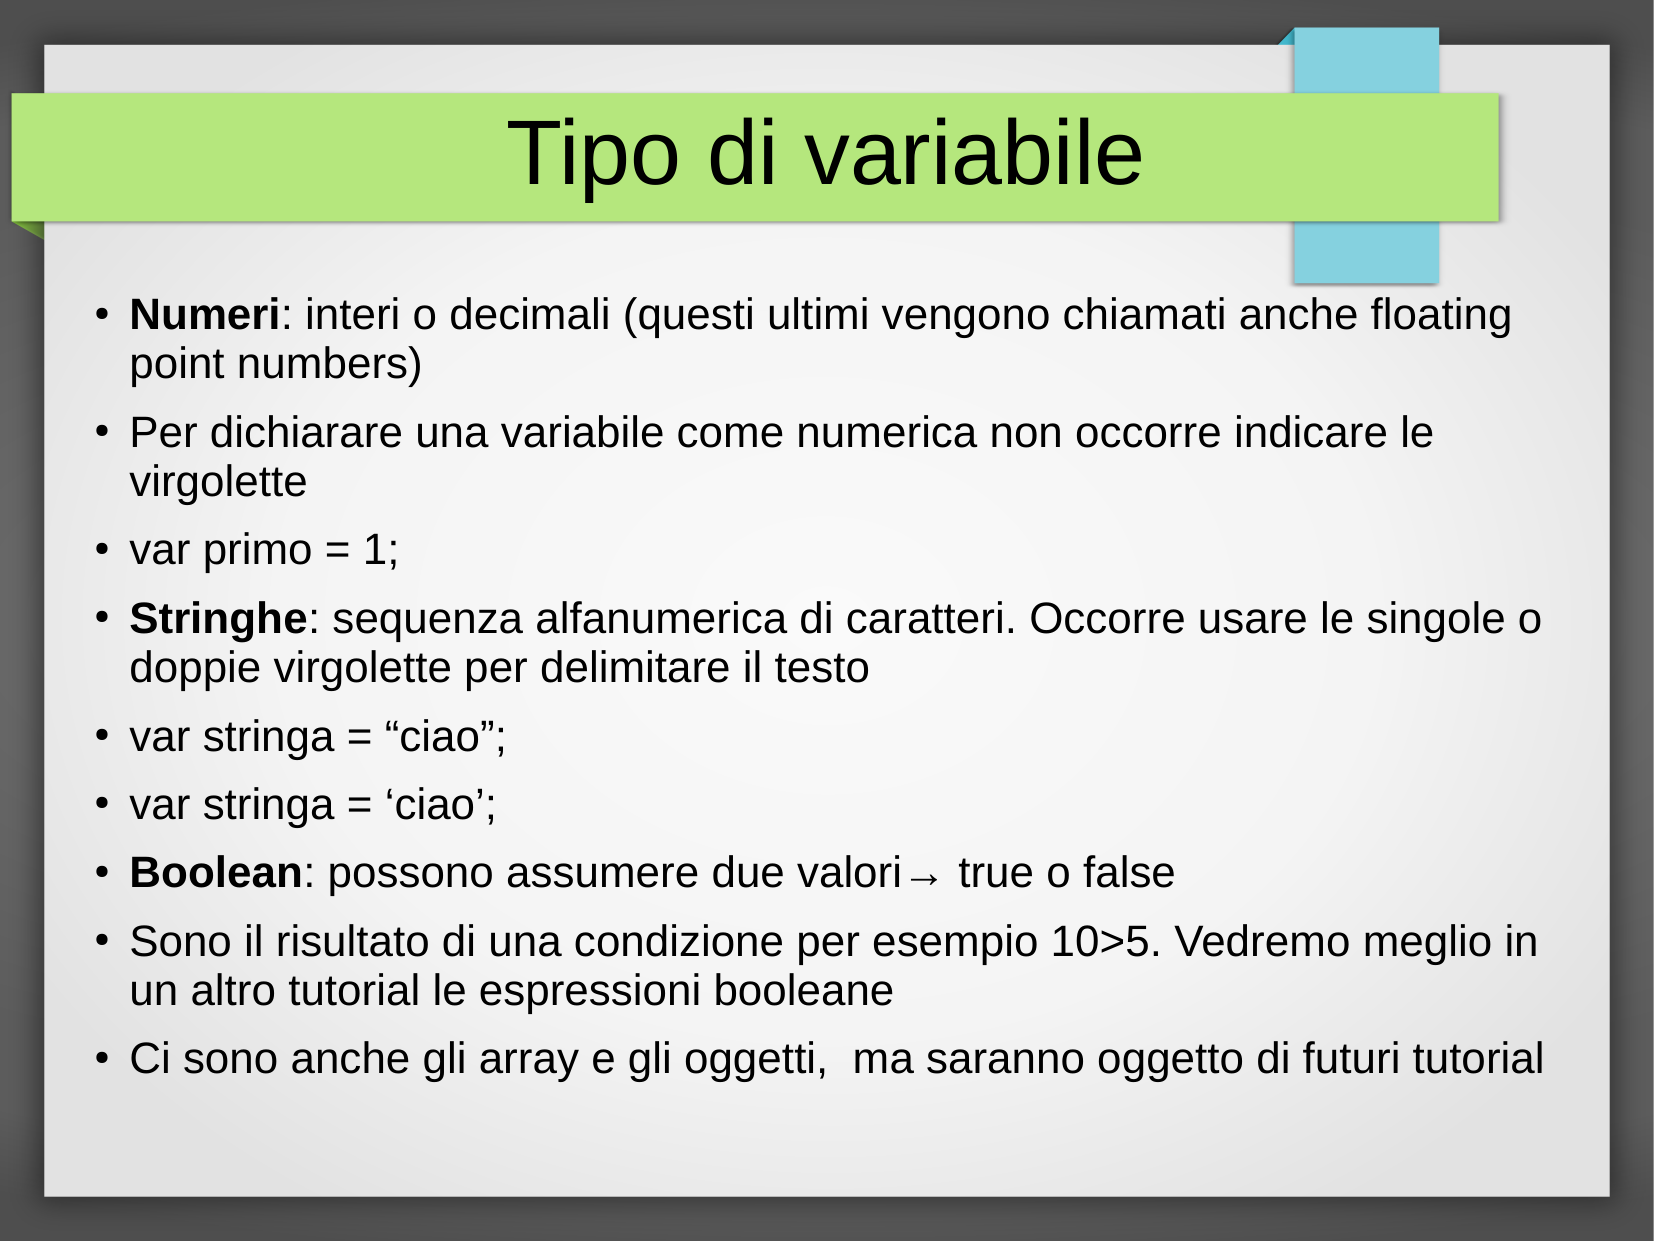

# Tipo di variabile
Numeri: interi o decimali (questi ultimi vengono chiamati anche floating point numbers)
Per dichiarare una variabile come numerica non occorre indicare le virgolette
var primo = 1;
Stringhe: sequenza alfanumerica di caratteri. Occorre usare le singole o doppie virgolette per delimitare il testo
var stringa = “ciao”;
var stringa = ‘ciao’;
Boolean: possono assumere due valori→ true o false
Sono il risultato di una condizione per esempio 10>5. Vedremo meglio in un altro tutorial le espressioni booleane
Ci sono anche gli array e gli oggetti, ma saranno oggetto di futuri tutorial